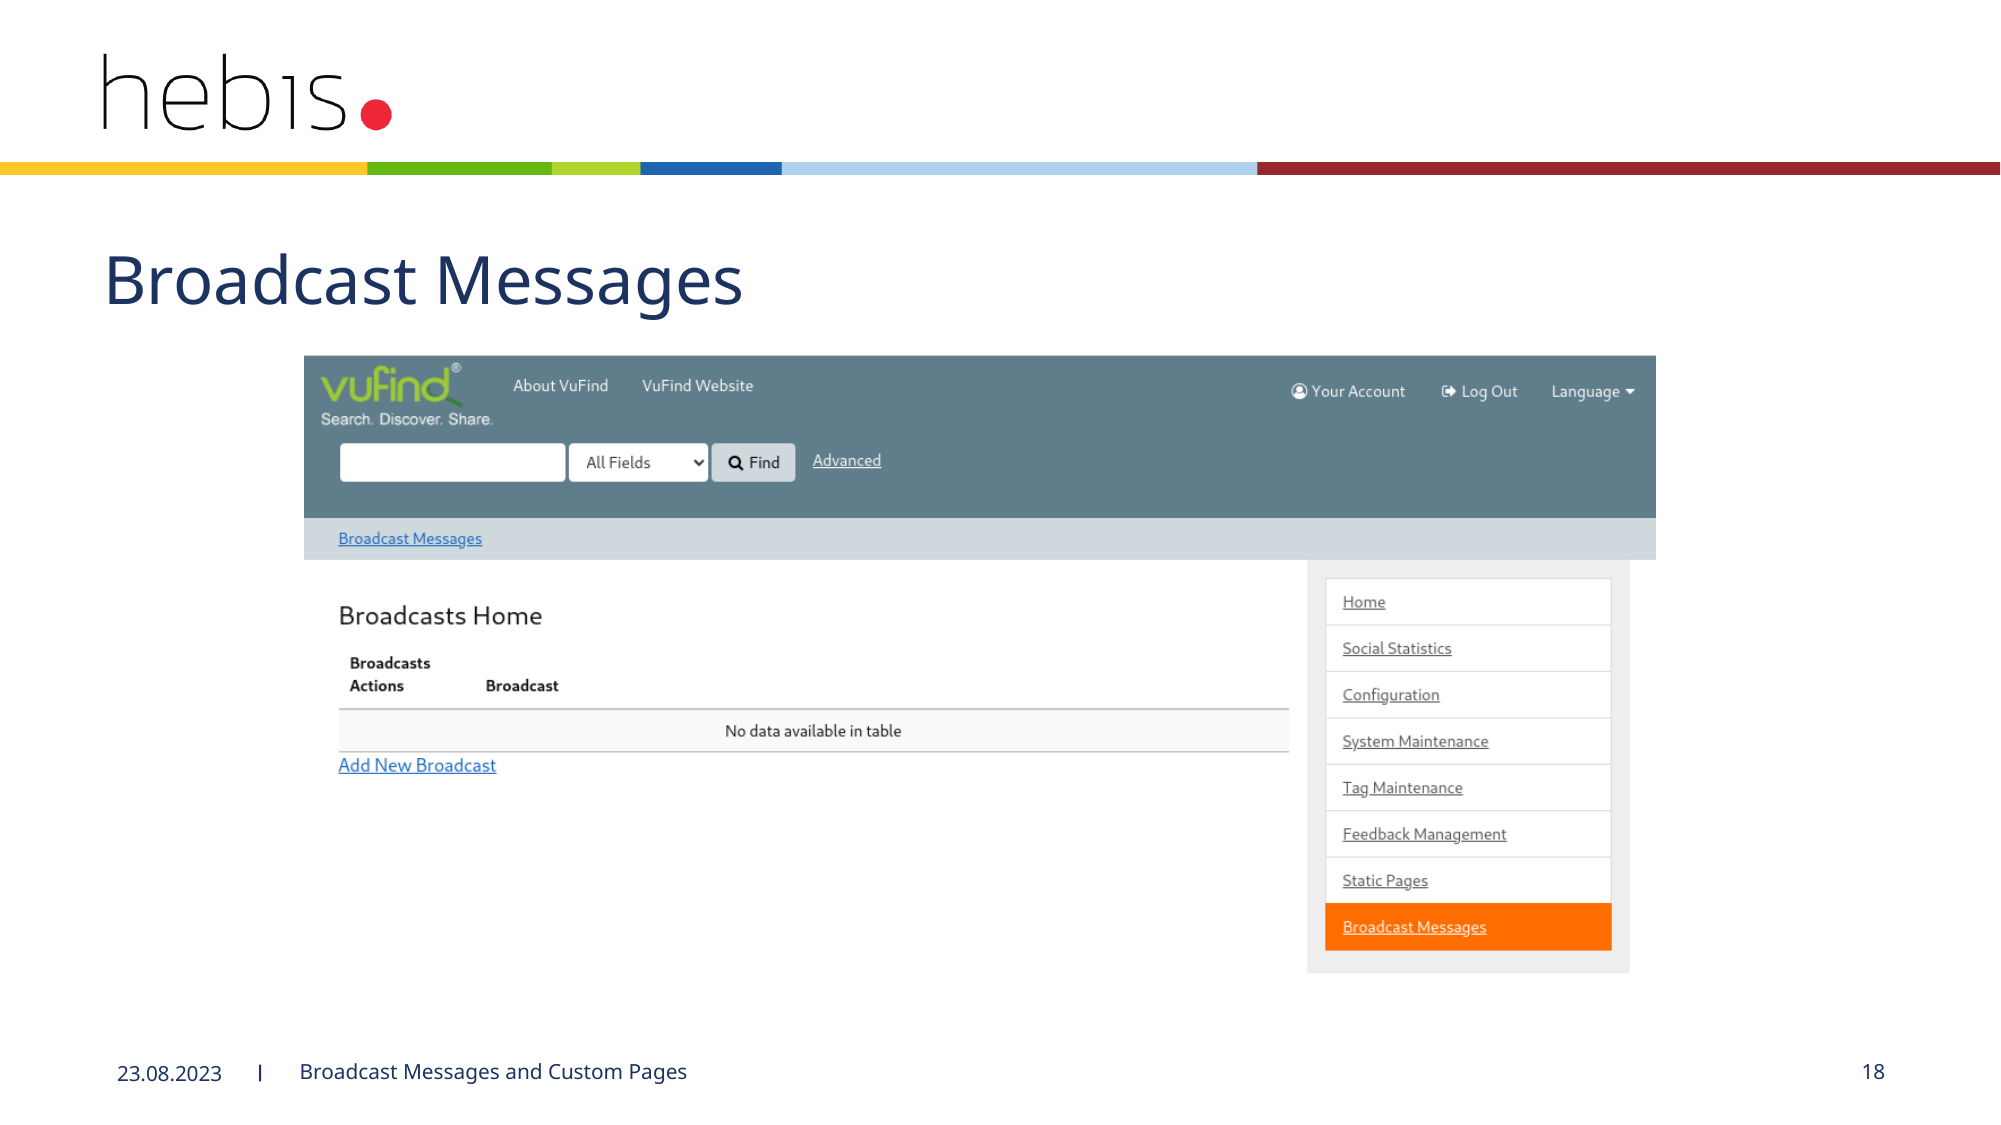

# Broadcast Messages
23.08.2023
Broadcast Messages and Custom Pages
18